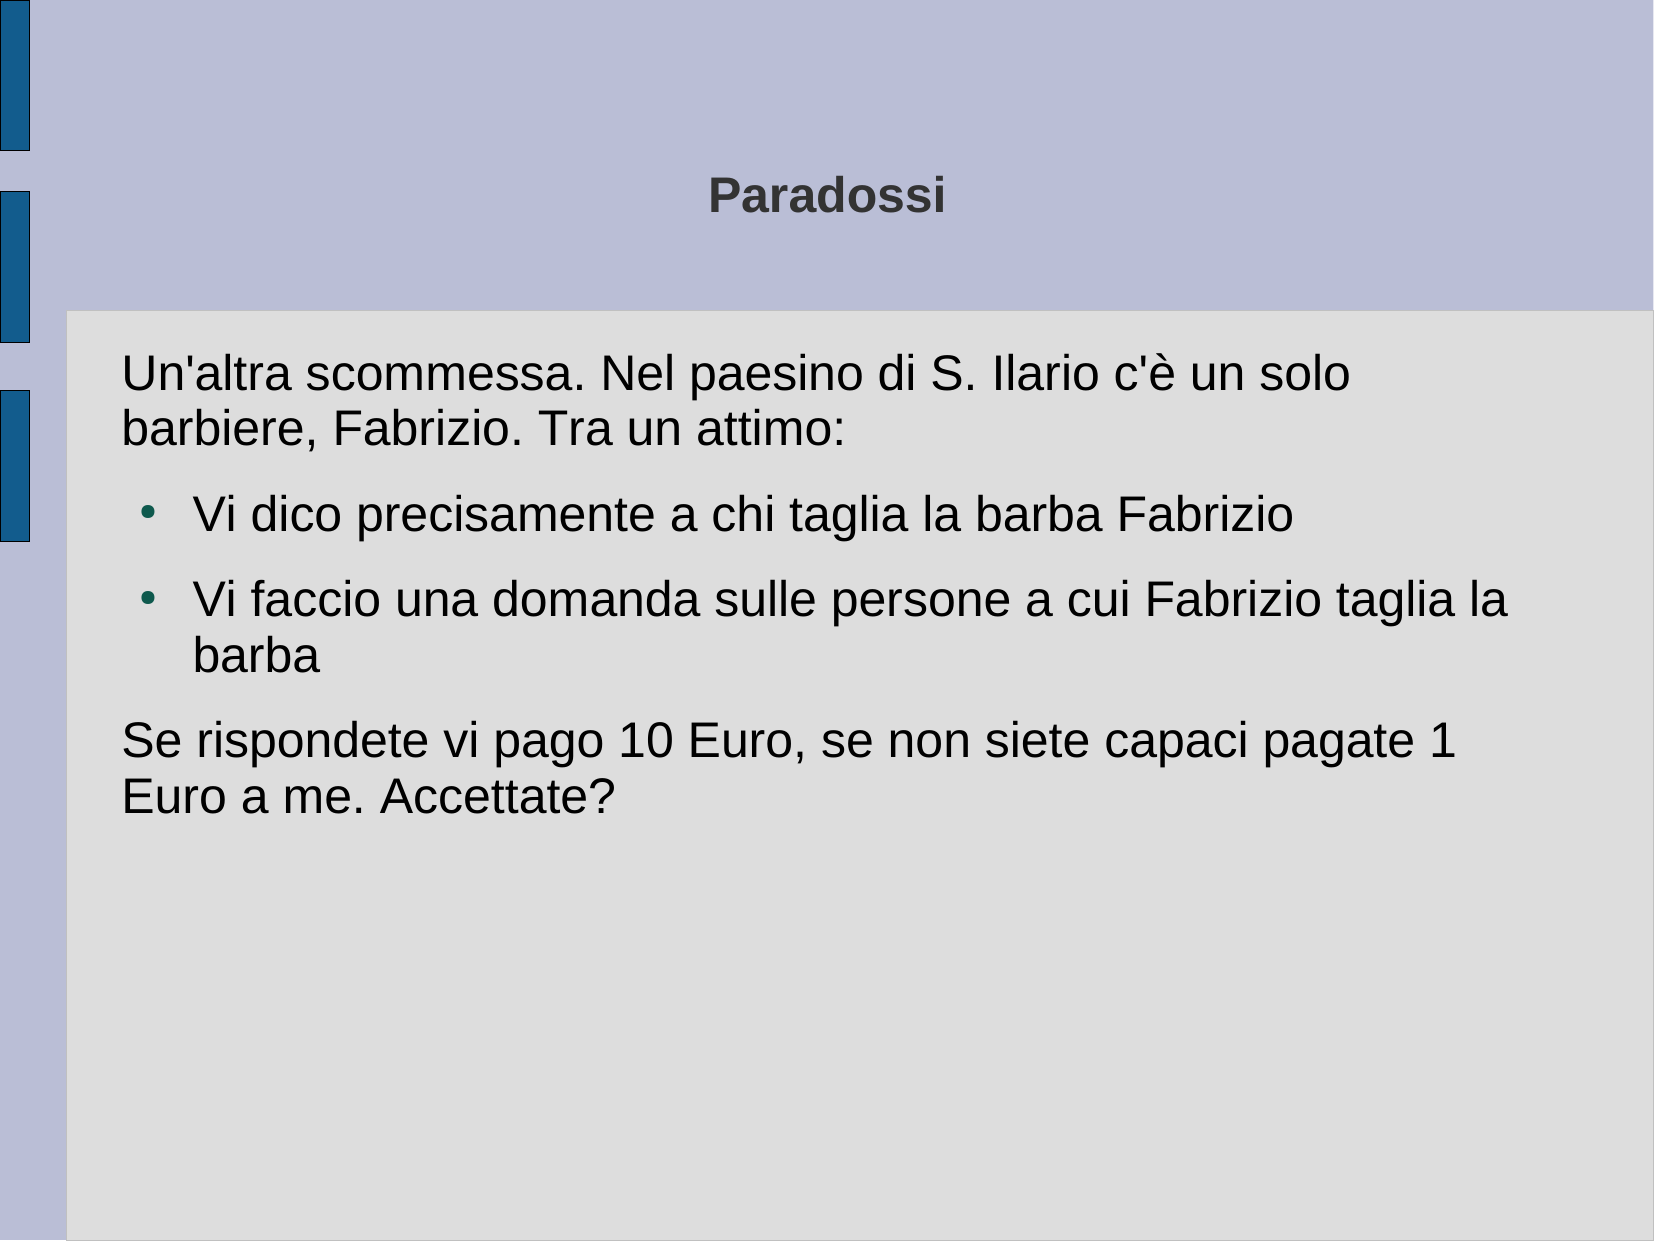

# Paradossi
Un'altra scommessa. Nel paesino di S. Ilario c'è un solo barbiere, Fabrizio. Tra un attimo:
Vi dico precisamente a chi taglia la barba Fabrizio
Vi faccio una domanda sulle persone a cui Fabrizio taglia la barba
Se rispondete vi pago 10 Euro, se non siete capaci pagate 1 Euro a me. Accettate?